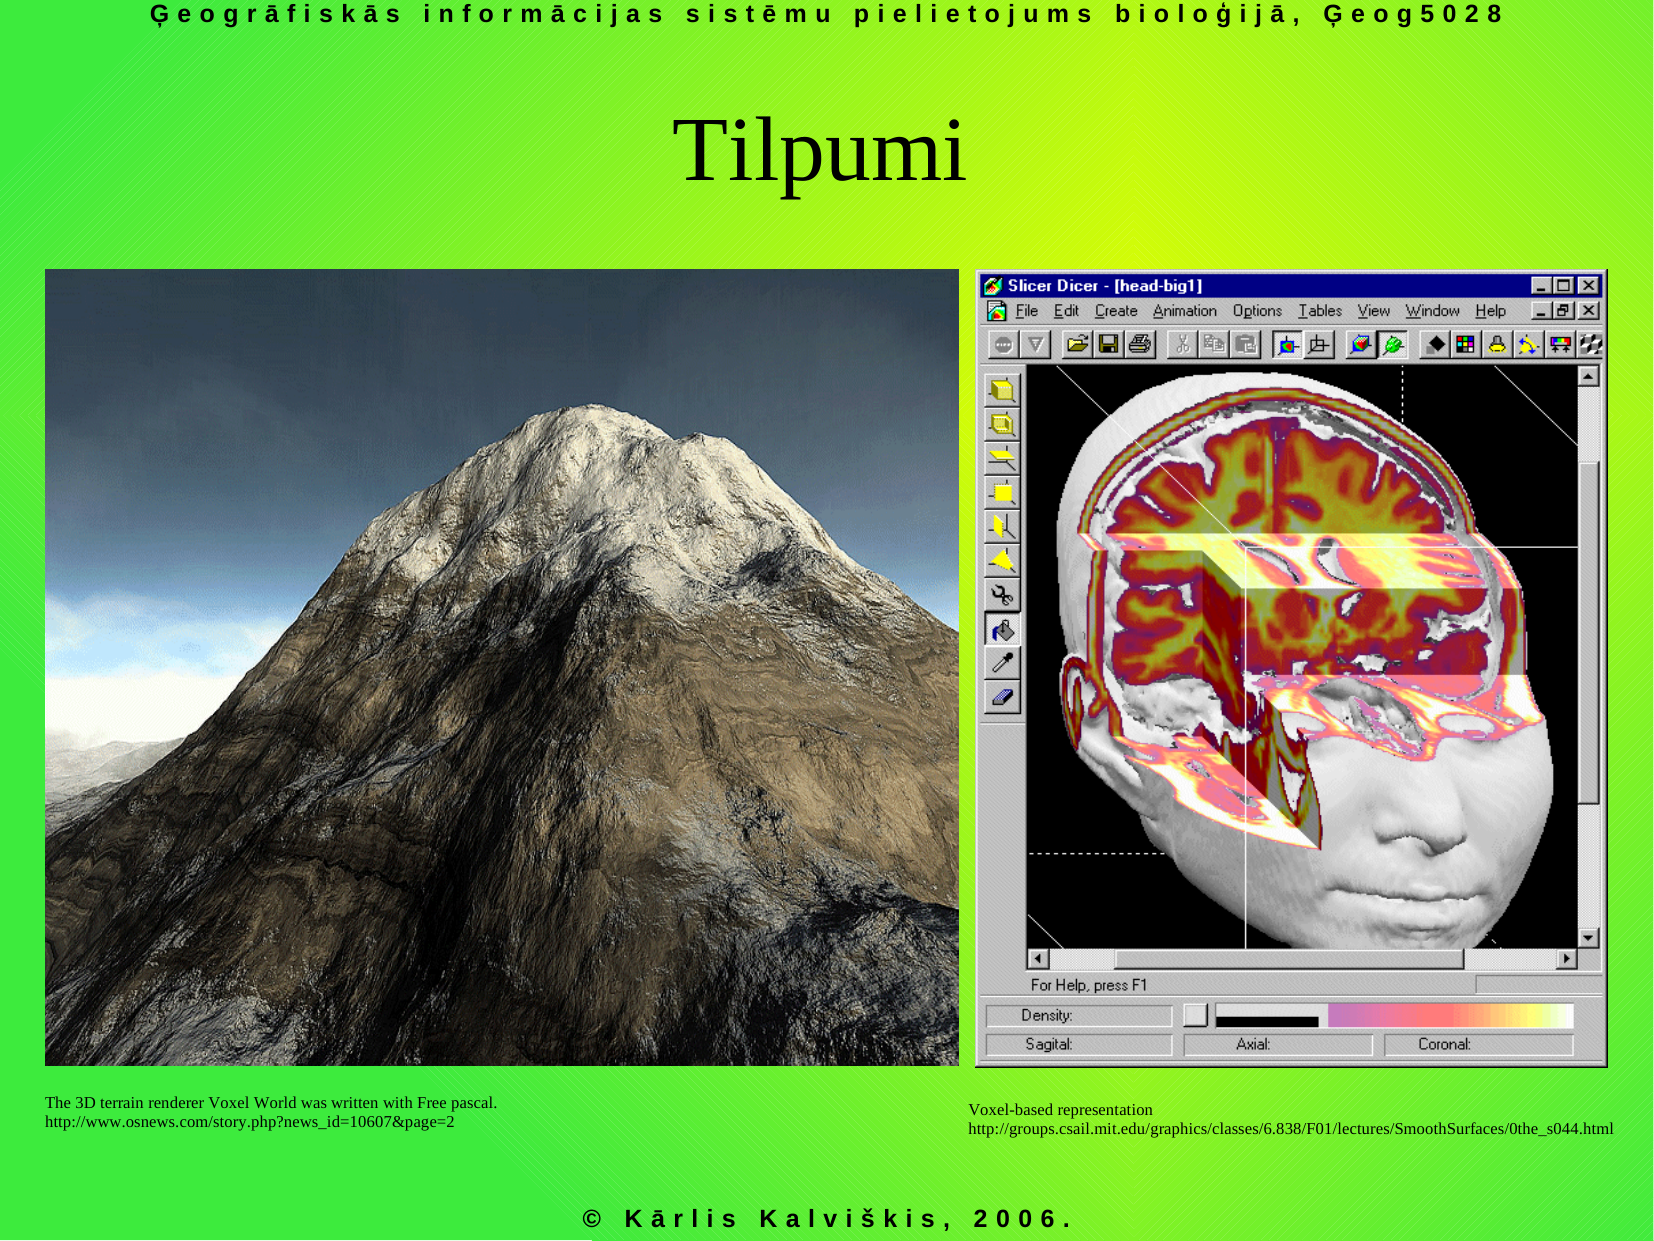

# Tilpumi
The 3D terrain renderer Voxel World was written with Free pascal.
http://www.osnews.com/story.php?news_id=10607&page=2
Voxel-based representation
http://groups.csail.mit.edu/graphics/classes/6.838/F01/lectures/SmoothSurfaces/0the_s044.html